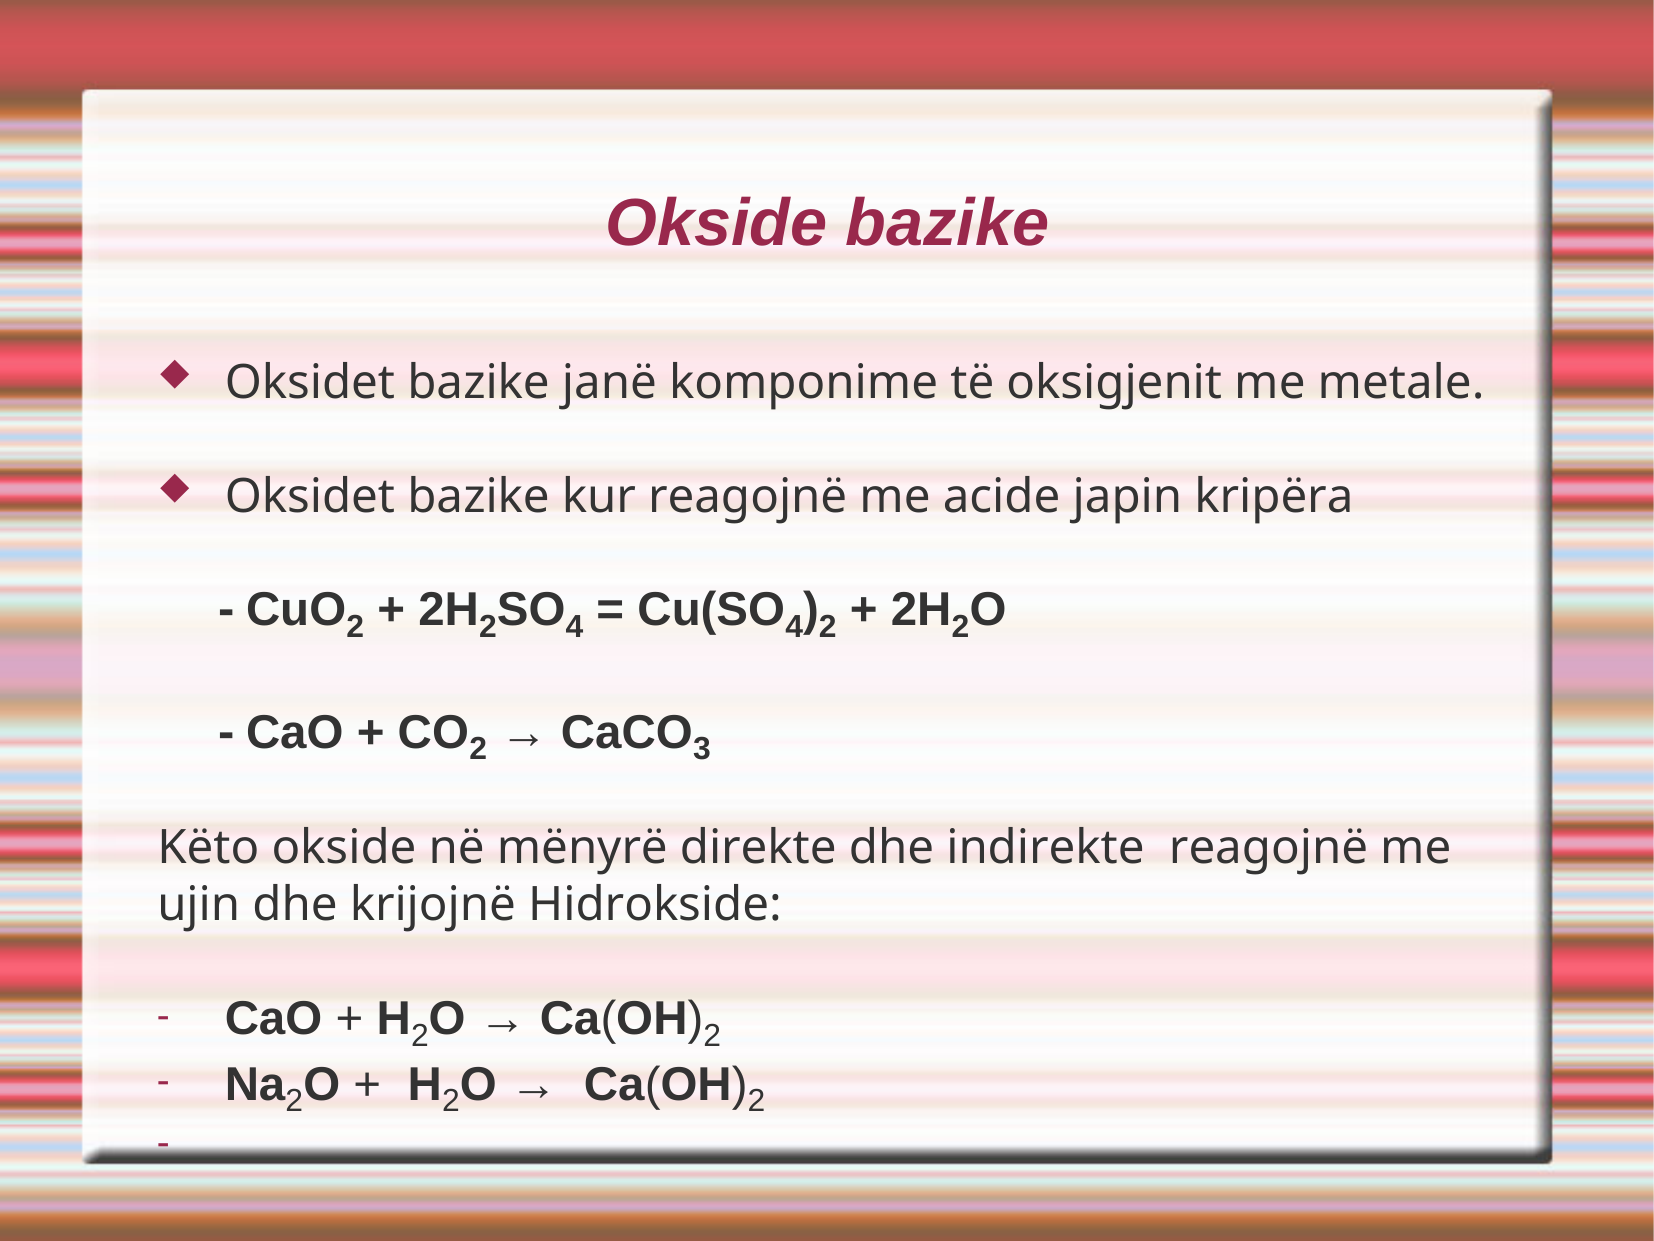

# Okside bazike
Oksidet bazike janë komponime të oksigjenit me metale.
Oksidet bazike kur reagojnë me acide japin kripëra
 - CuO2 + 2H2SO4 = Cu(SO4)2 + 2H2O
 - CaO + CO2 → CaCO3
Këto okside në mënyrë direkte dhe indirekte reagojnë me ujin dhe krijojnë Hidrokside:
CaO + H2O → Ca(OH)2
Na2O +  H2O →  Ca(OH)2